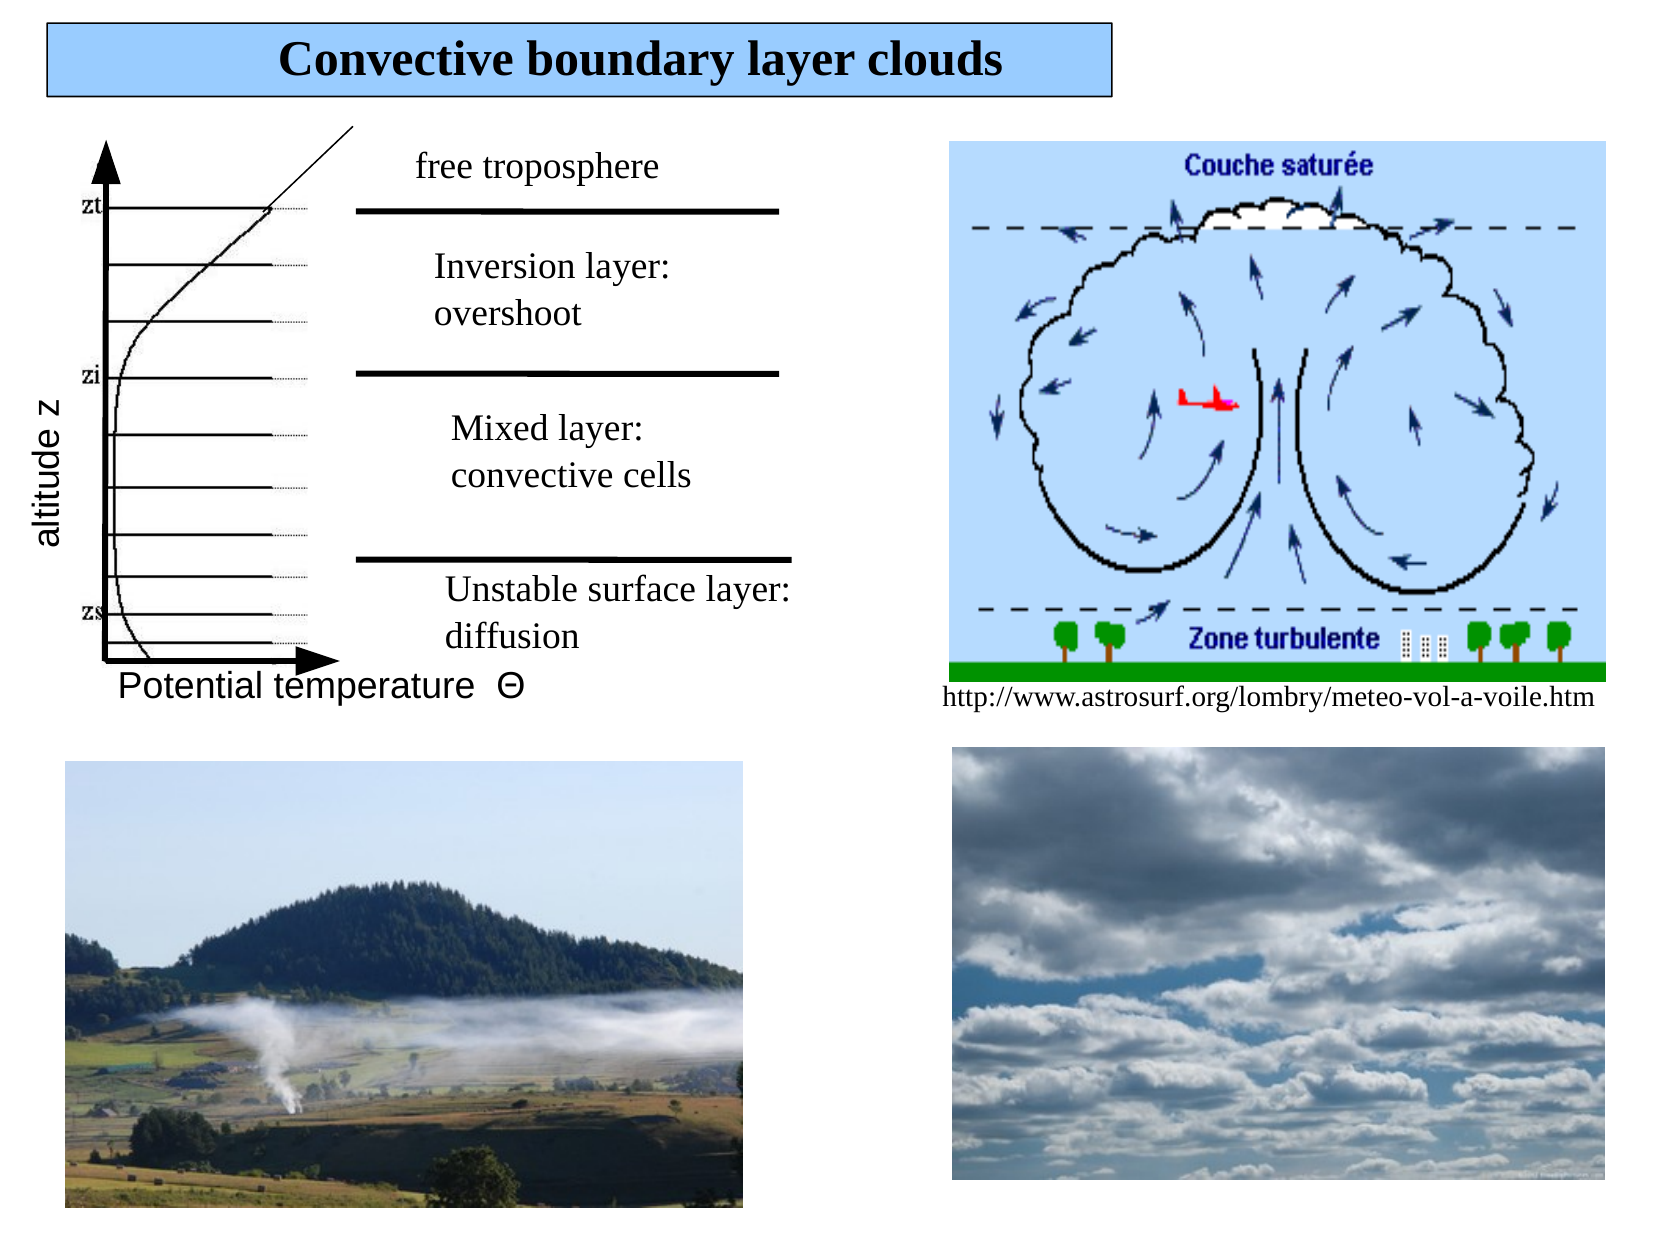

Convective boundary layer clouds
free troposphere
Inversion layer:
overshoot
Mixed layer:
convective cells
altitude z
Unstable surface layer:
diffusion
Potential temperature Θ
http://www.astrosurf.org/lombry/meteo-vol-a-voile.htm